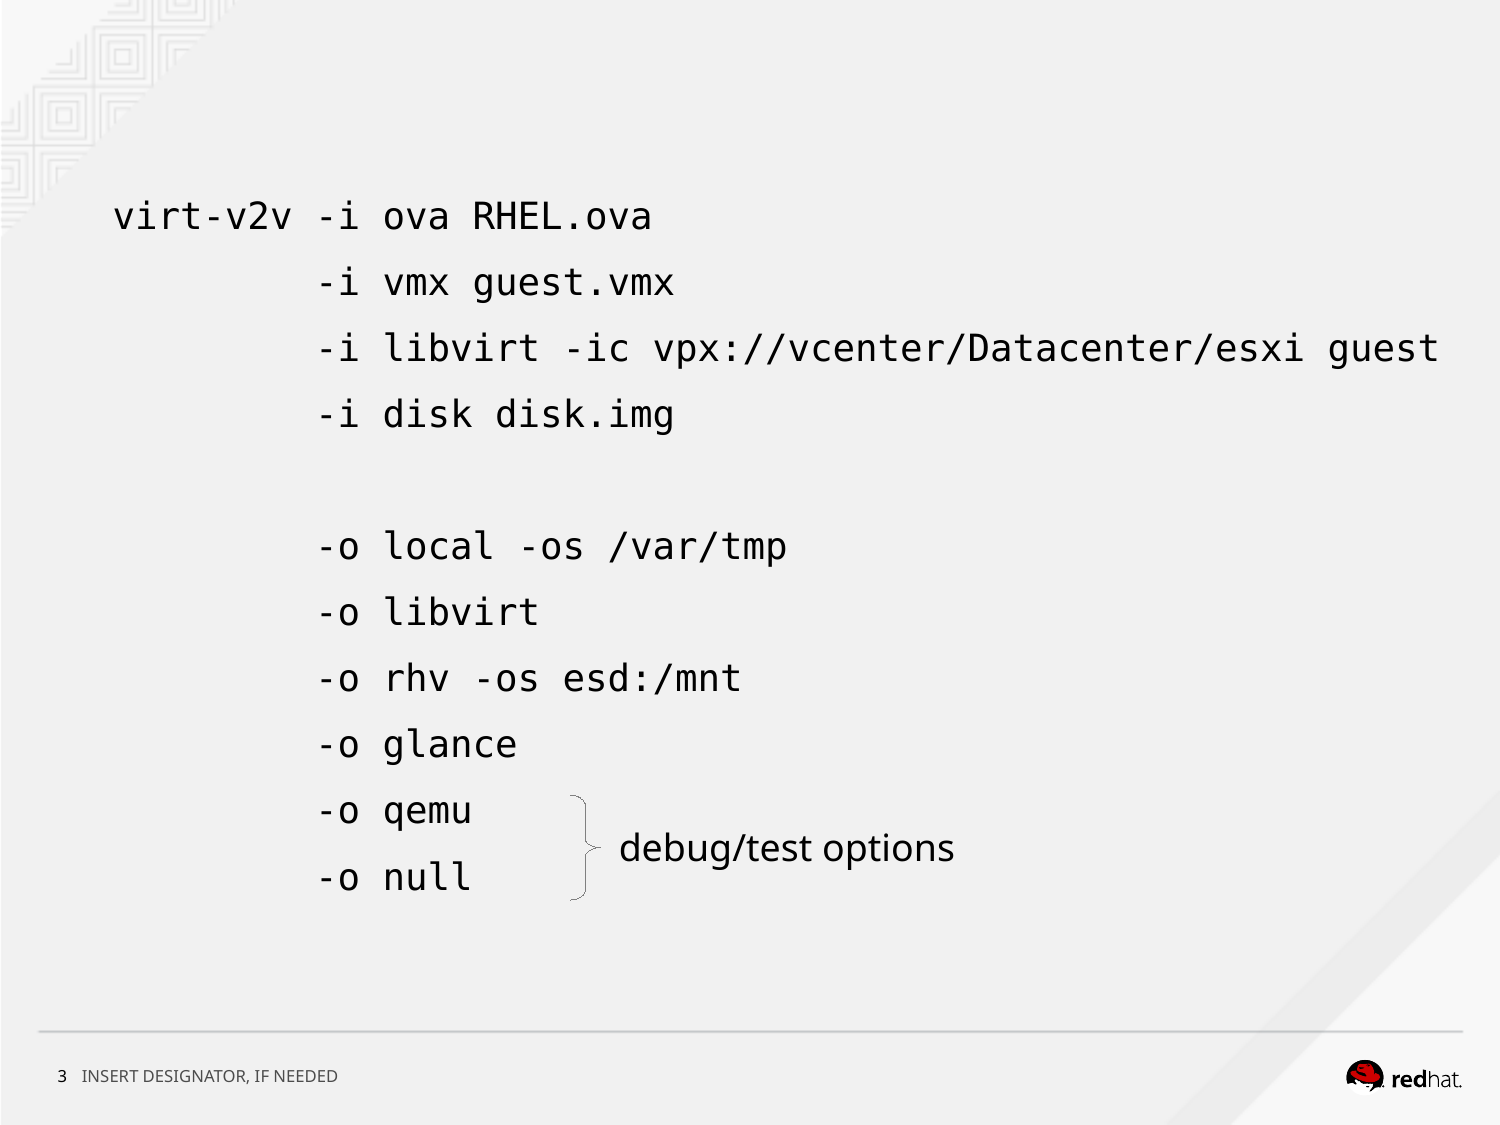

virt-v2v -i ova RHEL.ova
 -i vmx guest.vmx
 -i libvirt -ic vpx://vcenter/Datacenter/esxi guest
 -i disk disk.img
 -o local -os /var/tmp
 -o libvirt
 -o rhv -os esd:/mnt
 -o glance
 -o qemu
 -o null
 debug/test options
3
INSERT DESIGNATOR, IF NEEDED